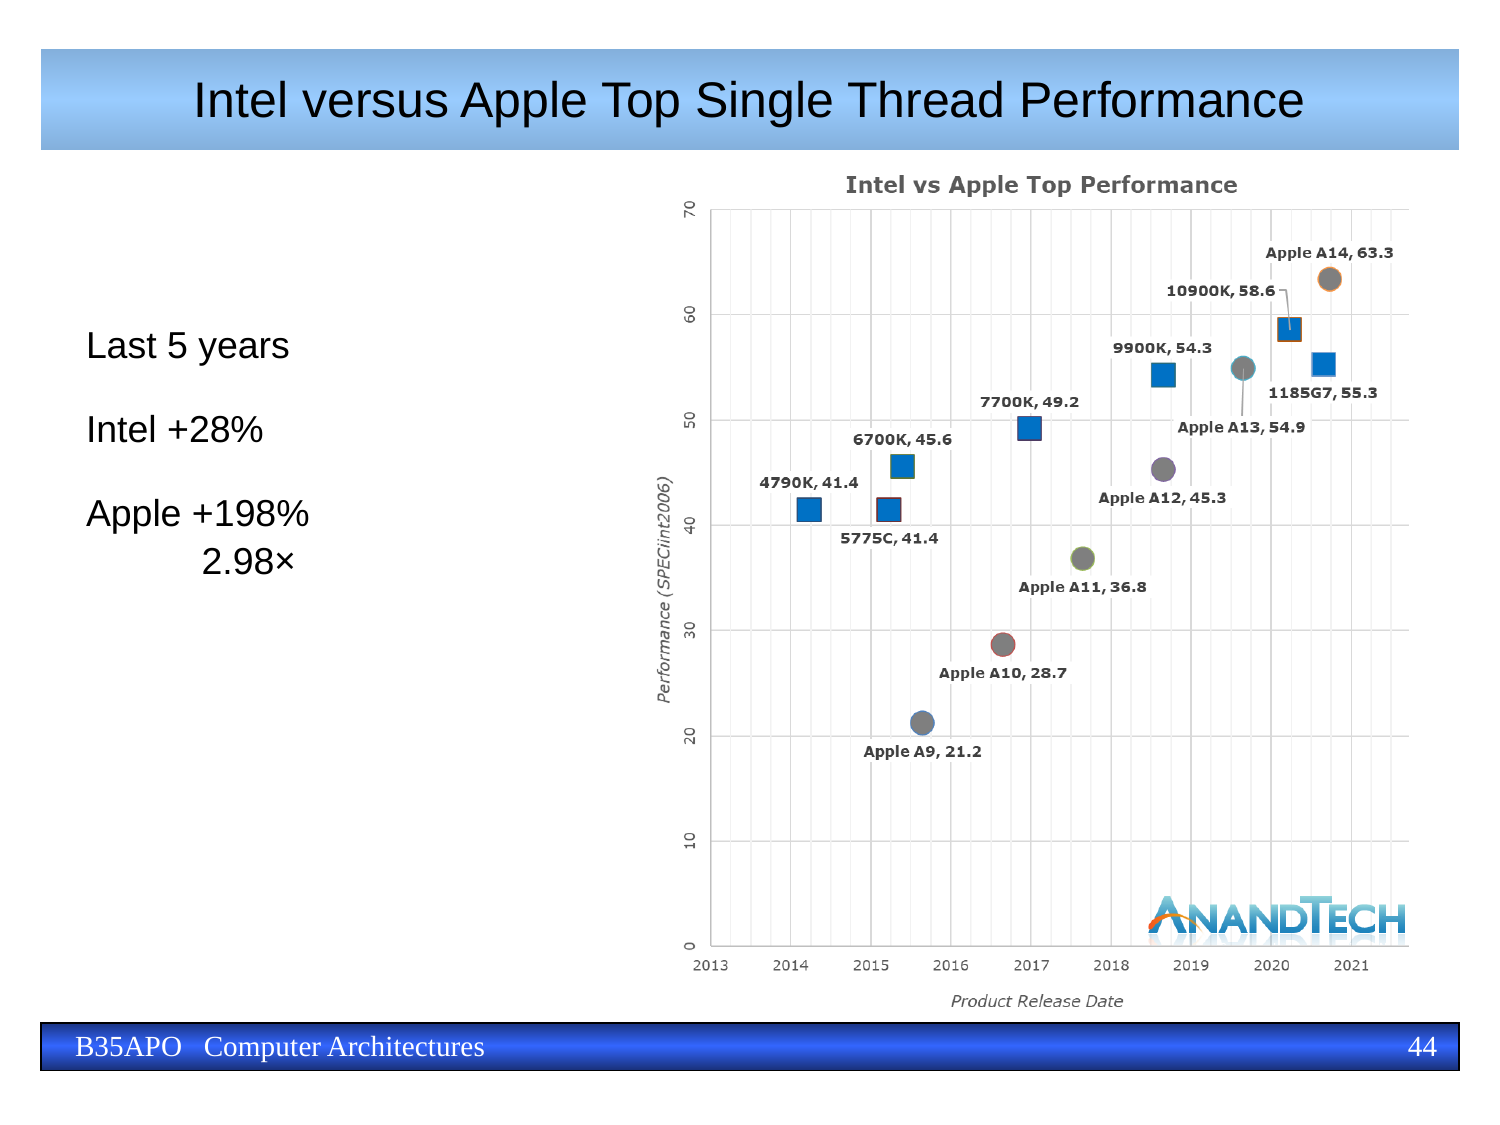

# Intel versus Apple Top Single Thread Performance
Last 5 years
Intel +28%
Apple +198%
 2.98×
B35APO Computer Architectures
44